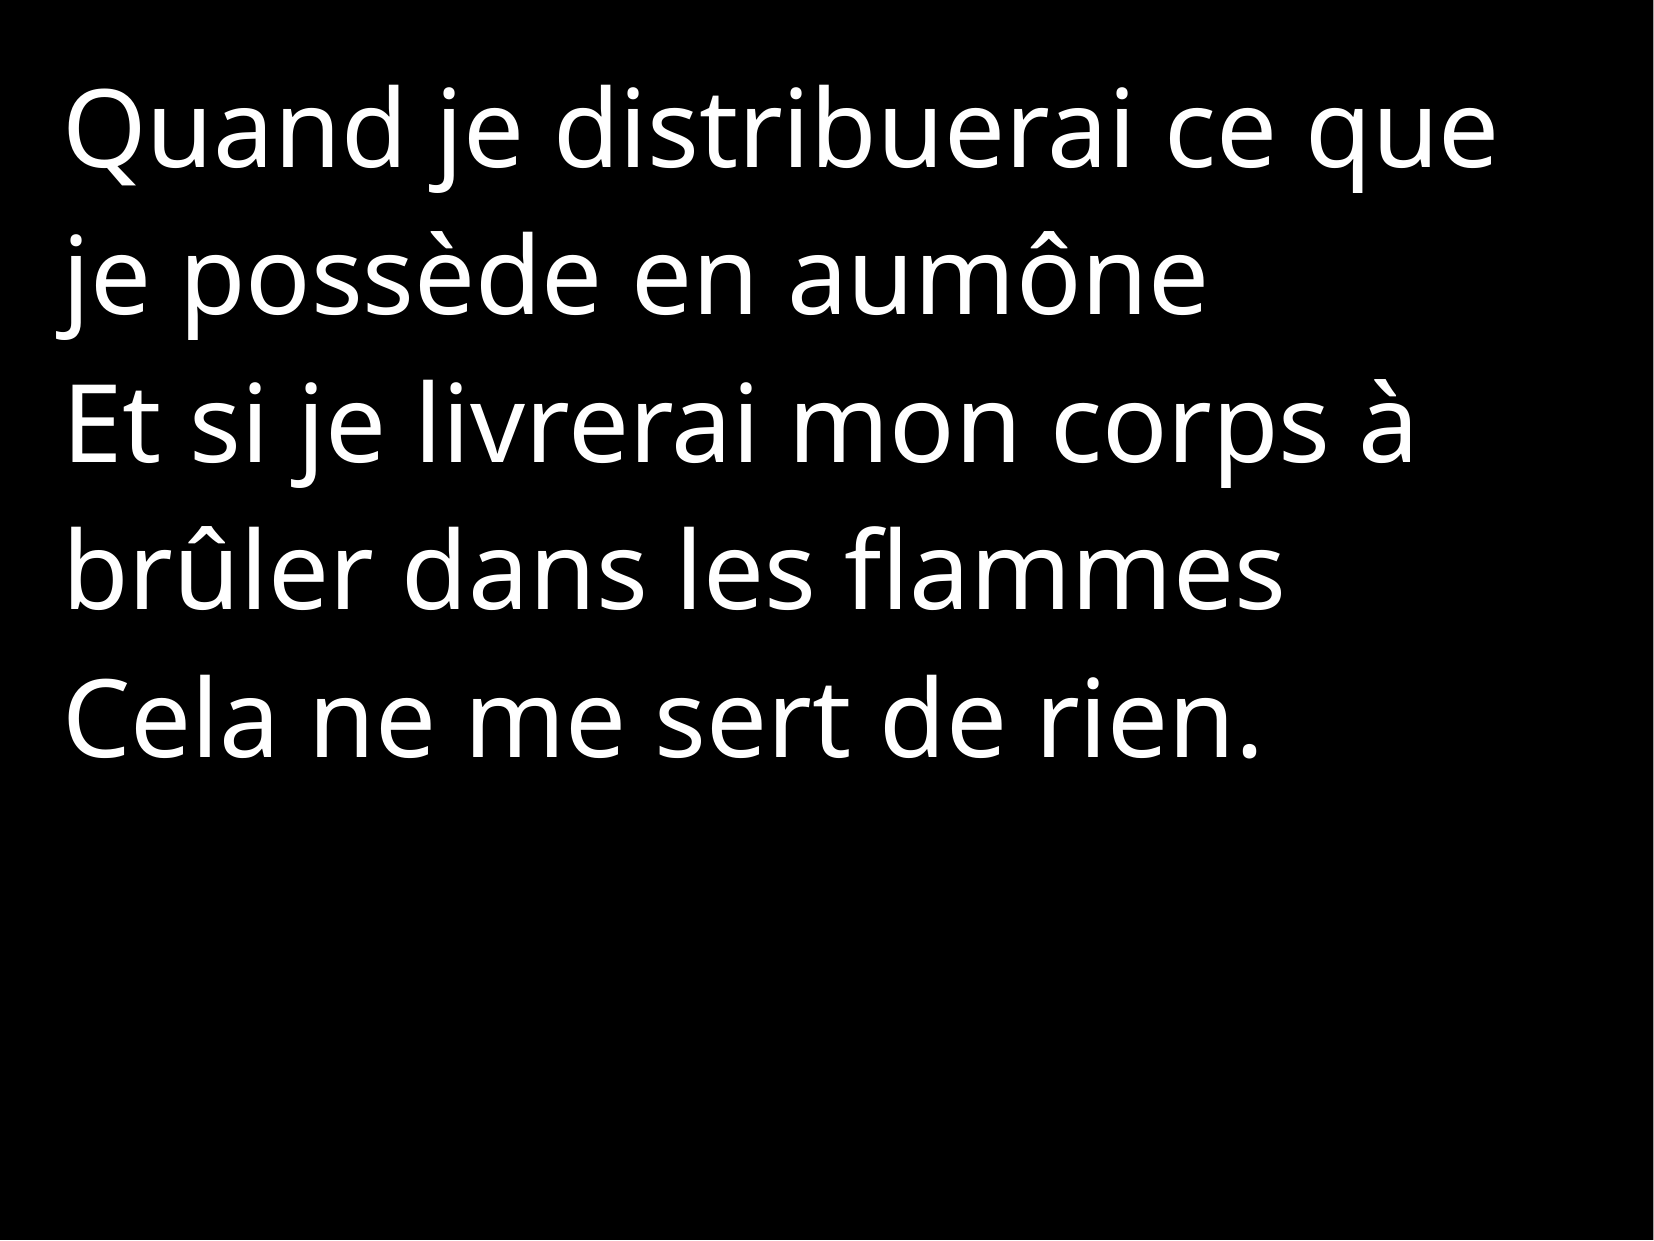

Quand je distribuerai ce que je possède en aumône
Et si je livrerai mon corps à brûler dans les flammes
Cela ne me sert de rien.